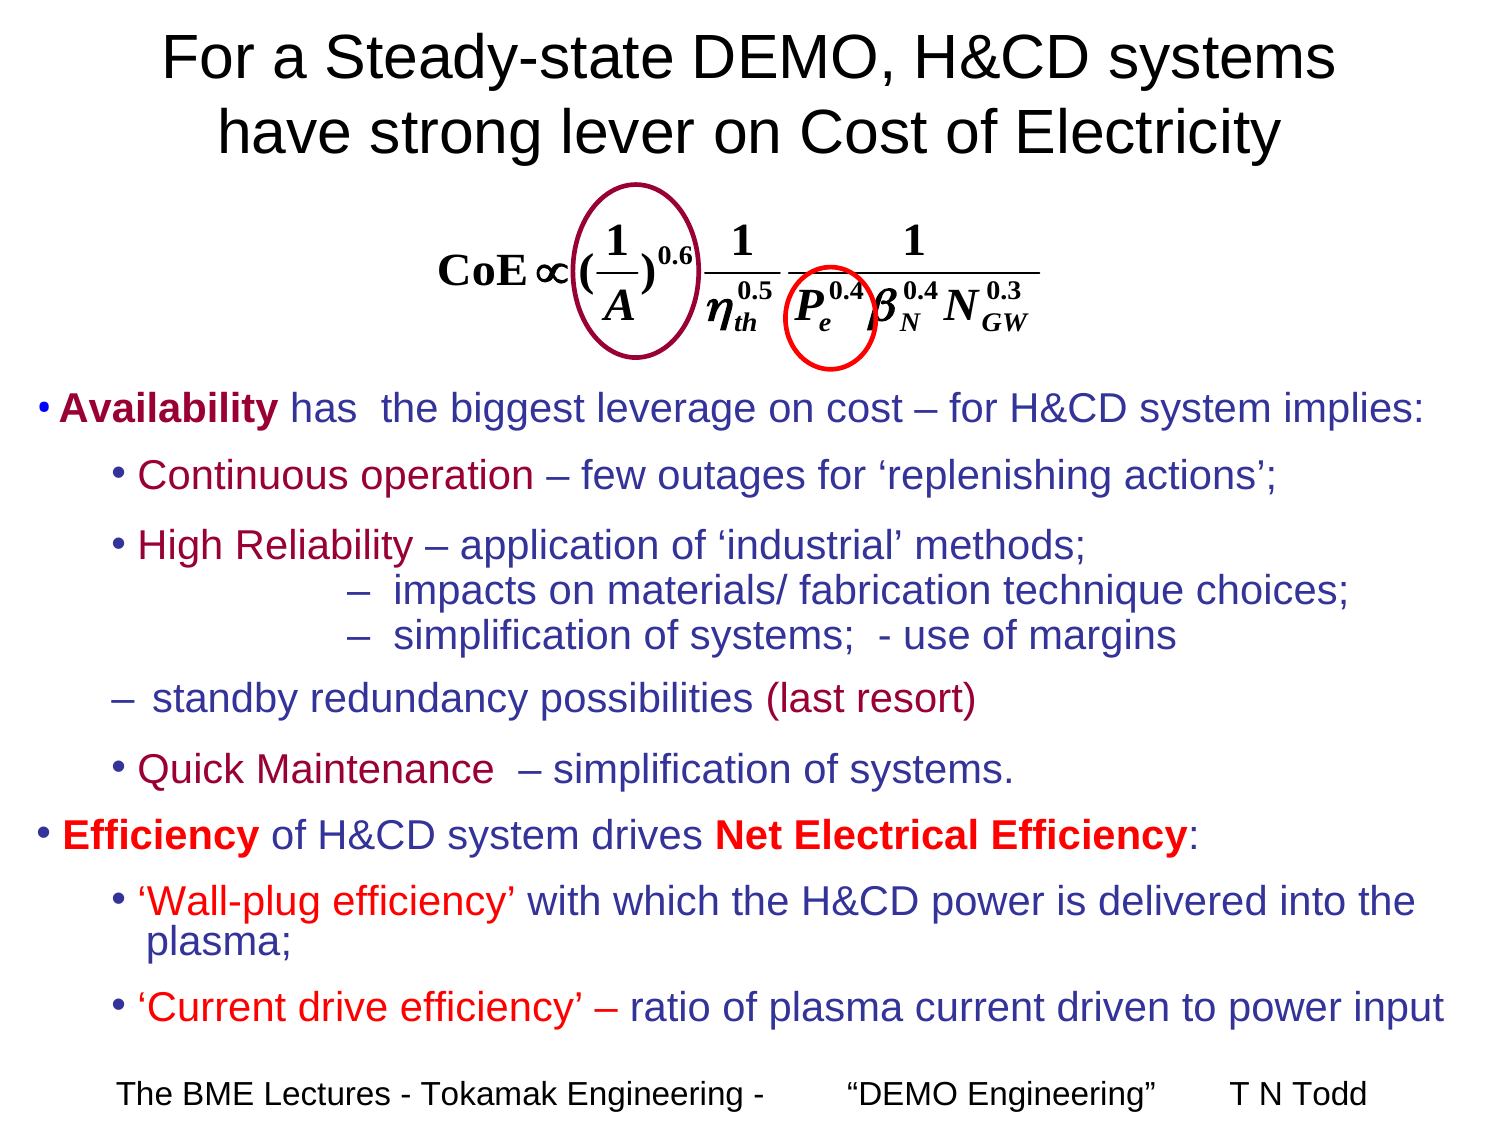

For a Steady-state DEMO, H&CD systems have strong lever on Cost of Electricity
 Availability has the biggest leverage on cost – for H&CD system implies:
 Continuous operation – few outages for ‘replenishing actions’;
 High Reliability – application of ‘industrial’ methods;
 		 – impacts on materials/ fabrication technique choices;
		 – simplification of systems; - use of margins 			 – standby redundancy possibilities (last resort)
 Quick Maintenance – simplification of systems.
 Efficiency of H&CD system drives Net Electrical Efficiency:
 ‘Wall-plug efficiency’ with which the H&CD power is delivered into the
 plasma;
 ‘Current drive efficiency’ – ratio of plasma current driven to power input